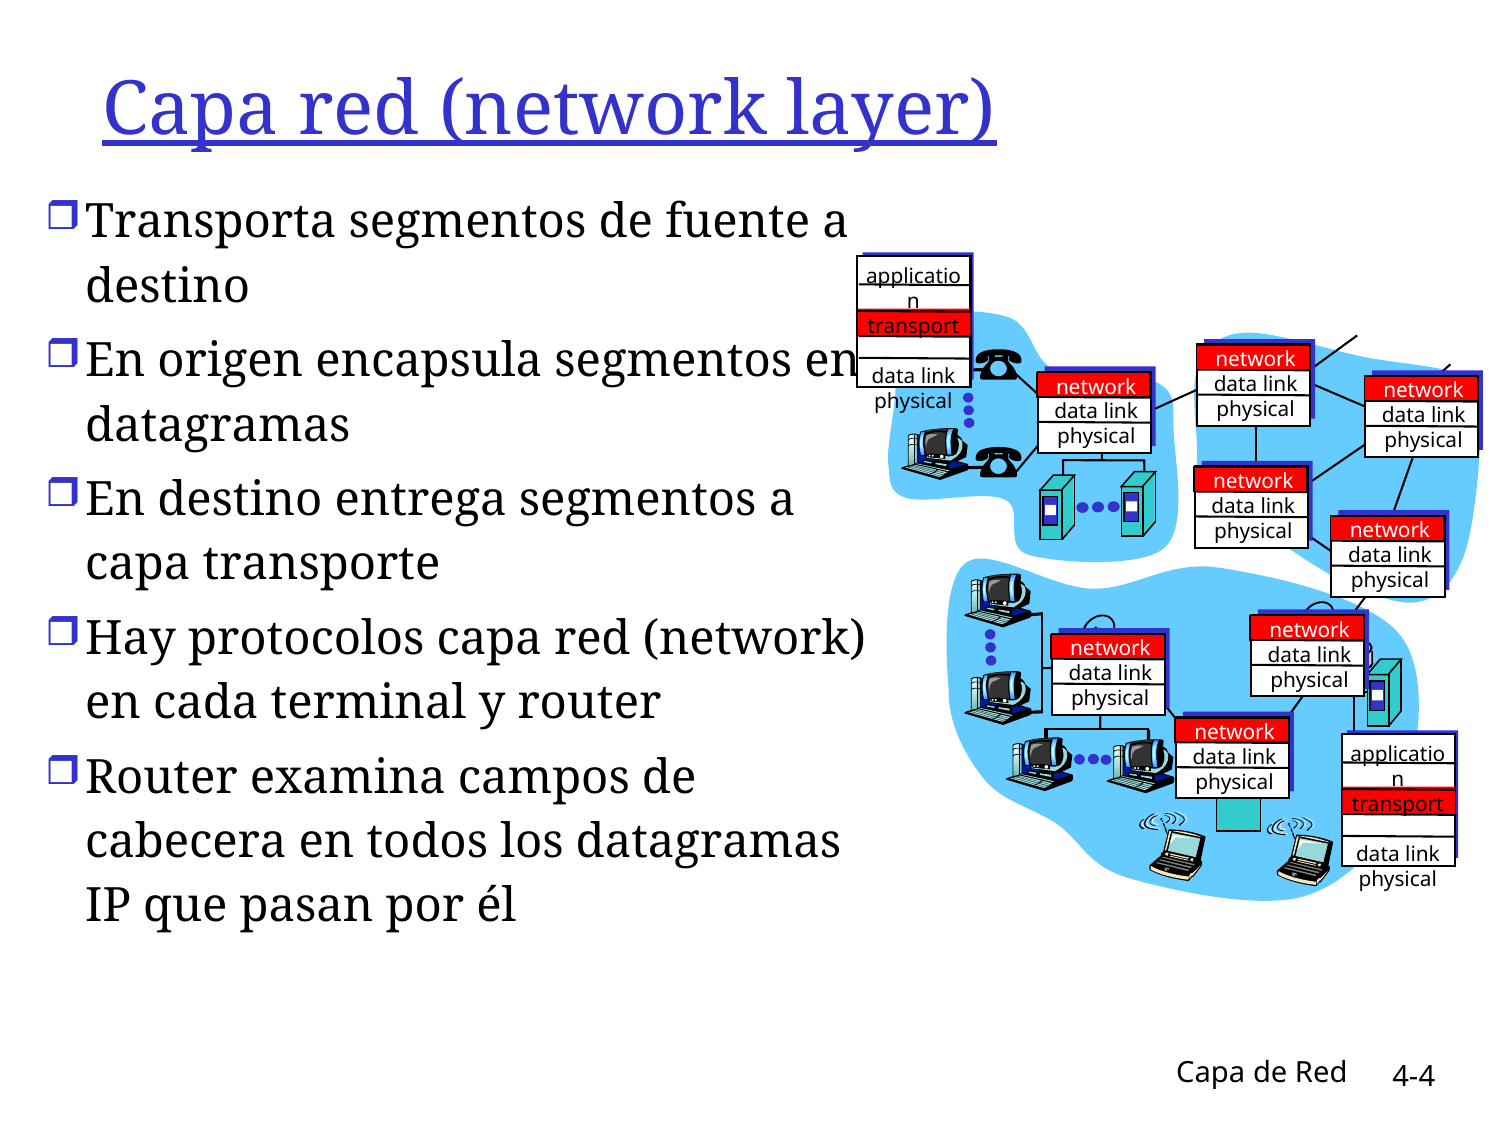

# Capa red (network layer)
Transporta segmentos de fuente a destino
En origen encapsula segmentos en datagramas
En destino entrega segmentos a capa transporte
Hay protocolos capa red (network) en cada terminal y router
Router examina campos de cabecera en todos los datagramas IP que pasan por él
application
transport
network
data link
physical
application
transport
network
data link
physical
network
data link
physical
network
data link
physical
network
data link
physical
network
data link
physical
network
data link
physical
network
data link
physical
network
data link
physical
network
data link
physical